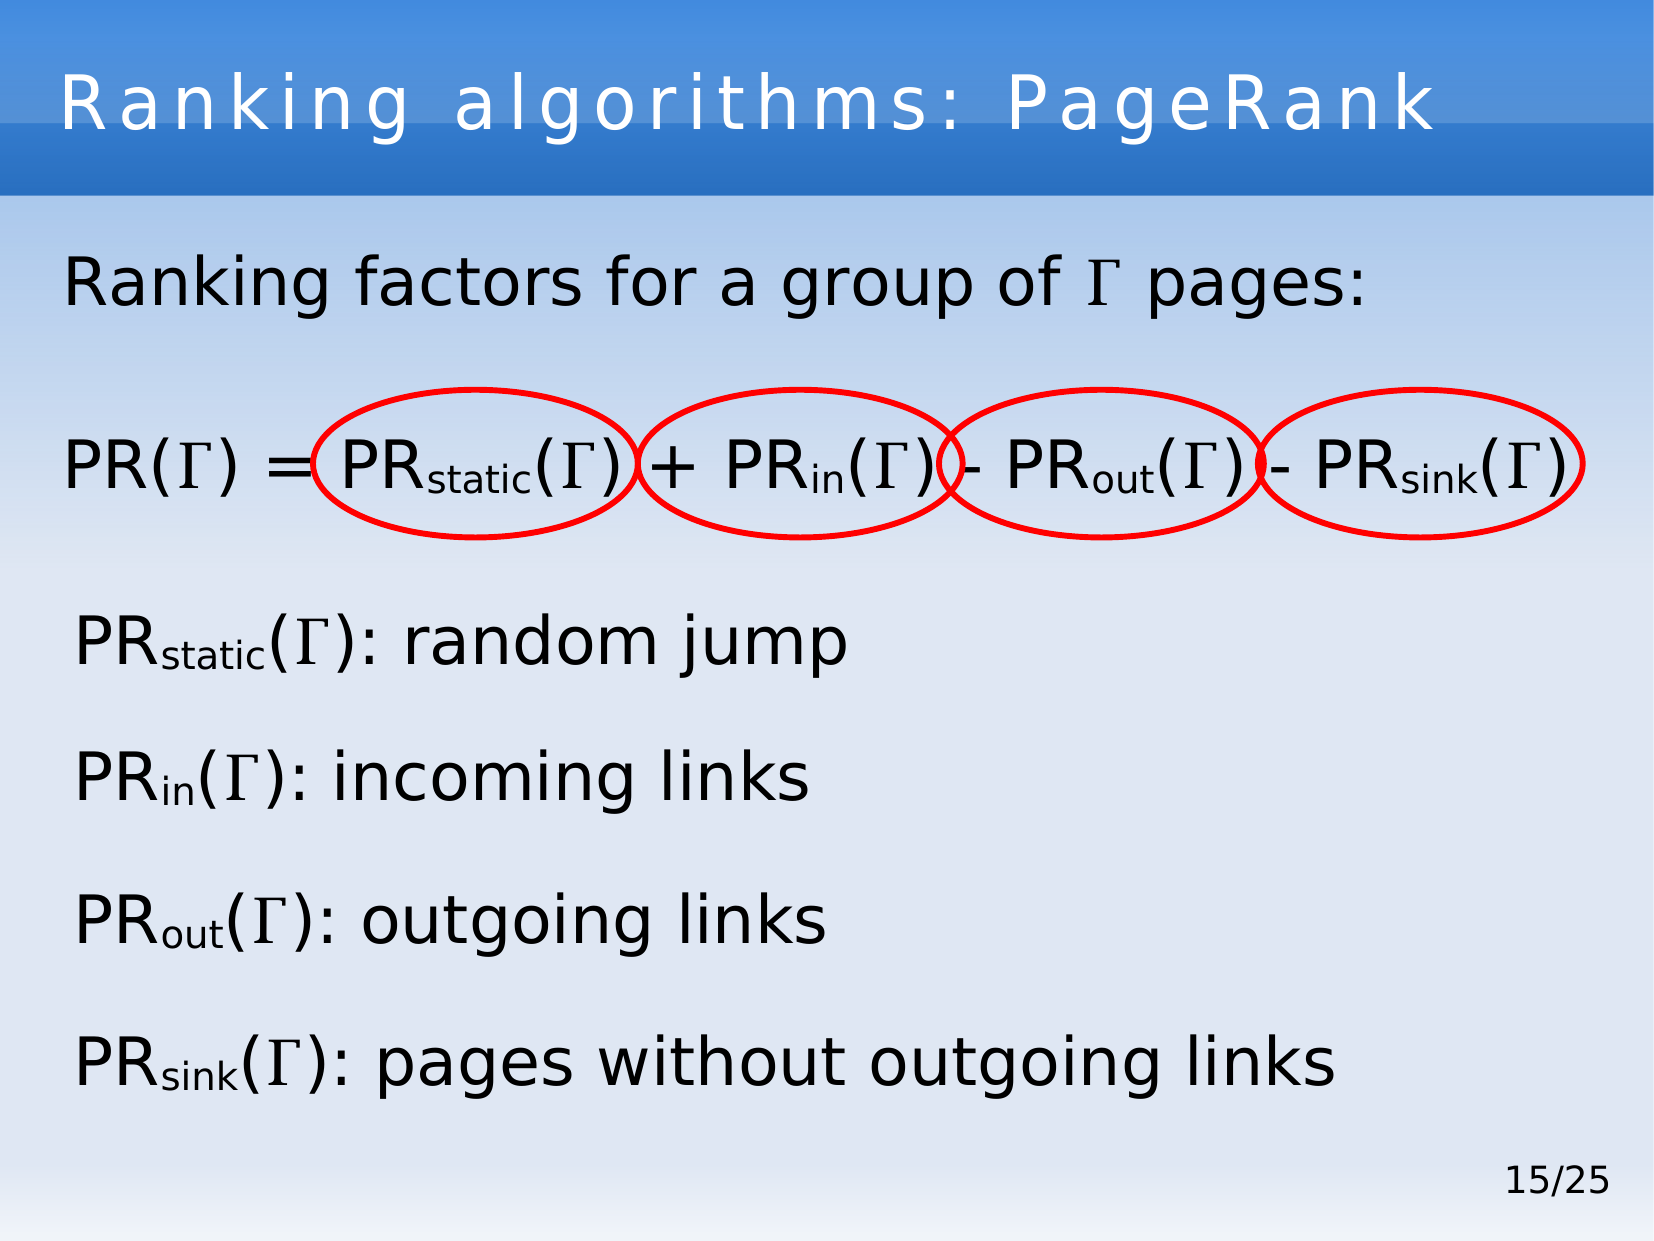

# Ranking algorithms: PageRank
Ranking factors for a group of  pages:
PR() = PRstatic() + PRin() - PRout() - PRsink()
PRstatic(): random jump
PRin(): incoming links
PRout(): outgoing links
PRsink(): pages without outgoing links
15/25